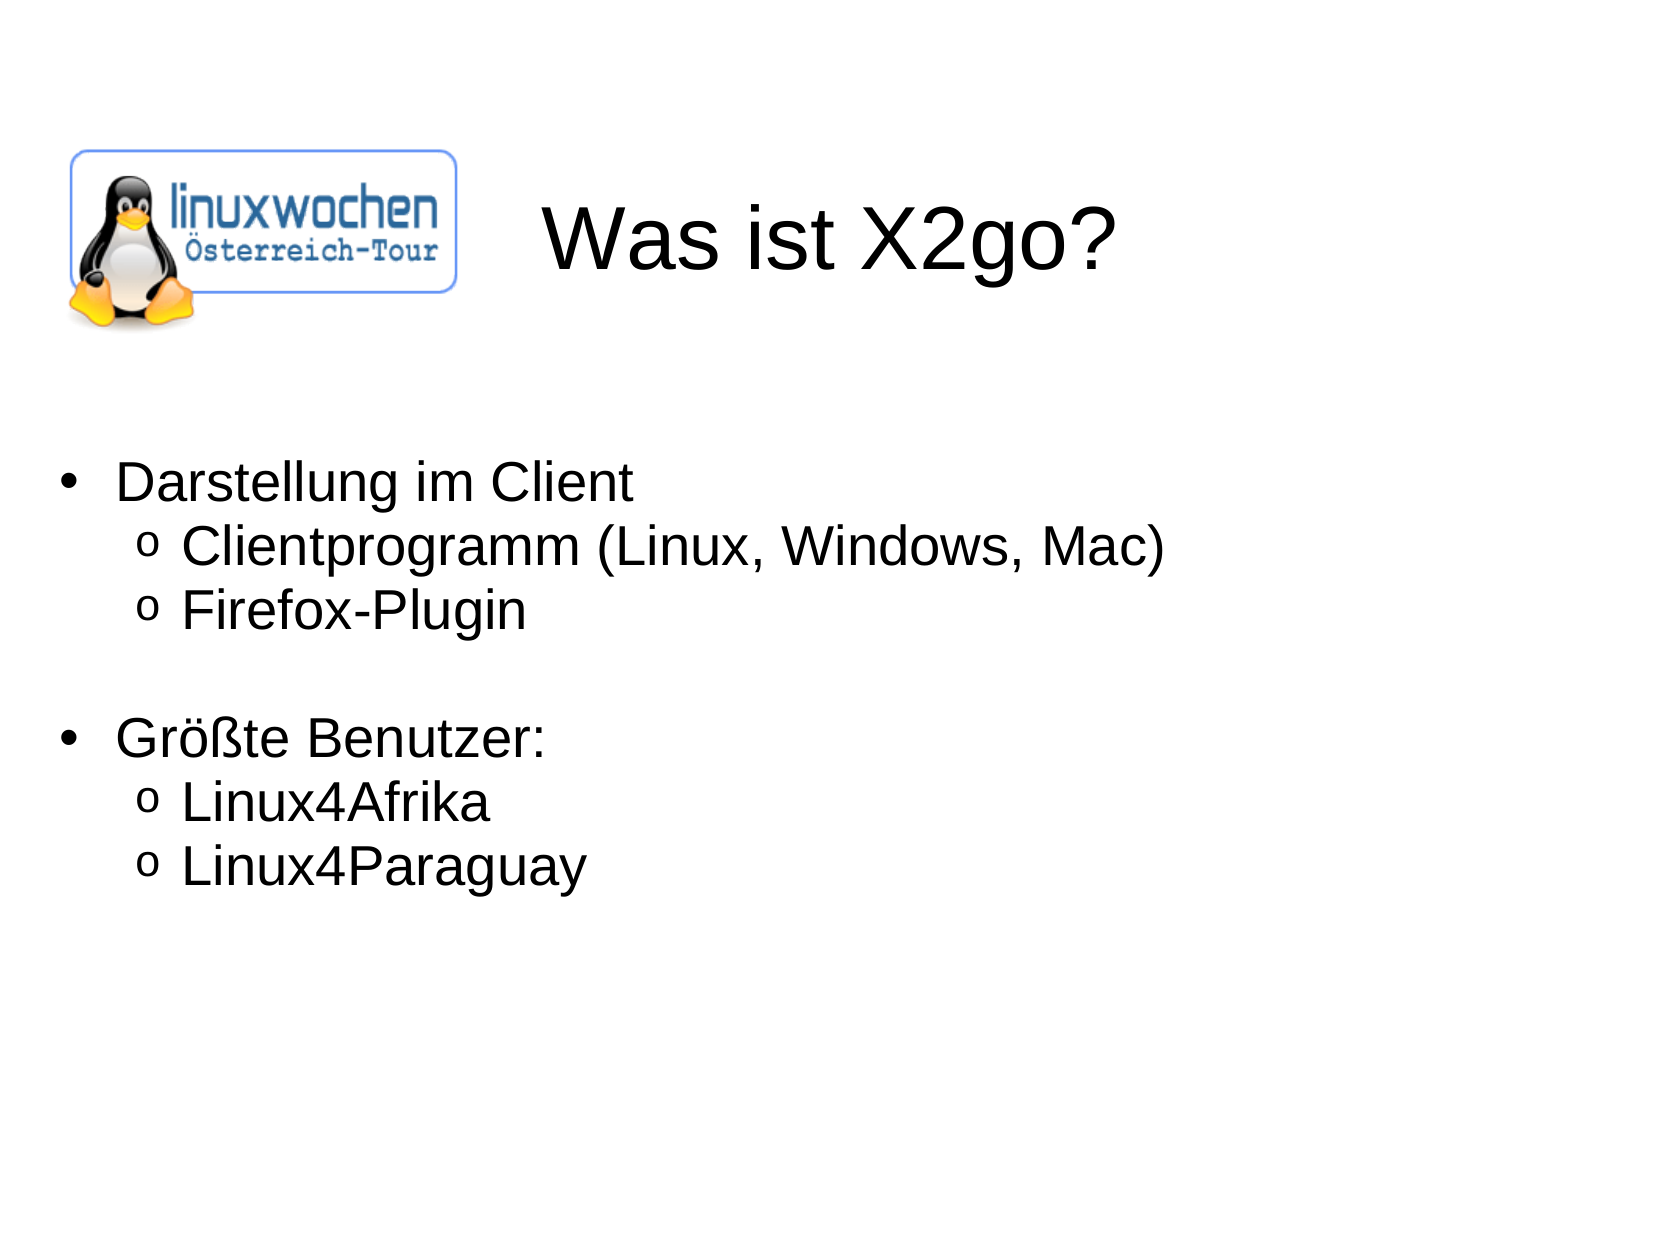

# Was ist X2go?
Darstellung im Client
Clientprogramm (Linux, Windows, Mac)
Firefox-Plugin
Größte Benutzer:
Linux4Afrika
Linux4Paraguay